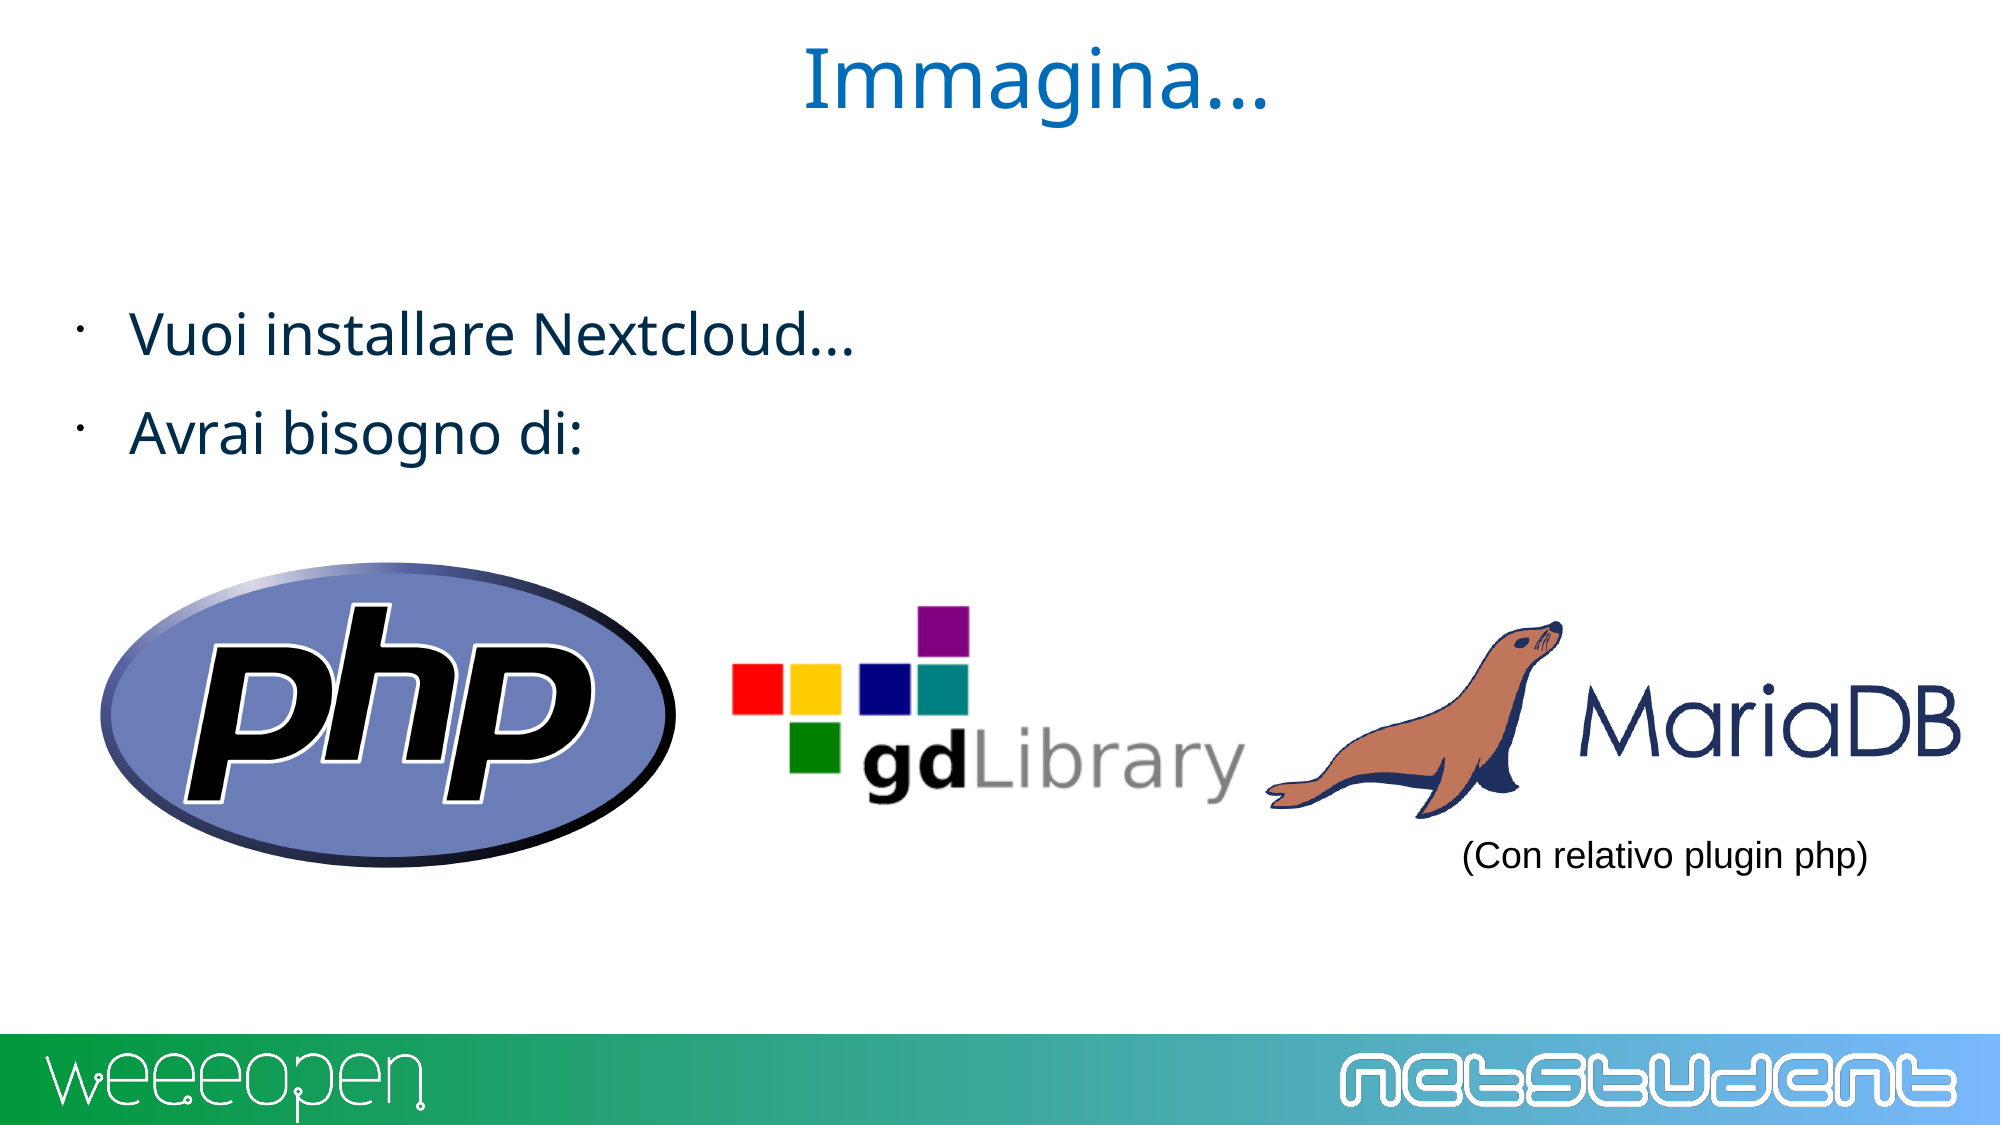

# Immagina...
Vuoi installare Nextcloud...
Avrai bisogno di:
(Con relativo plugin php)